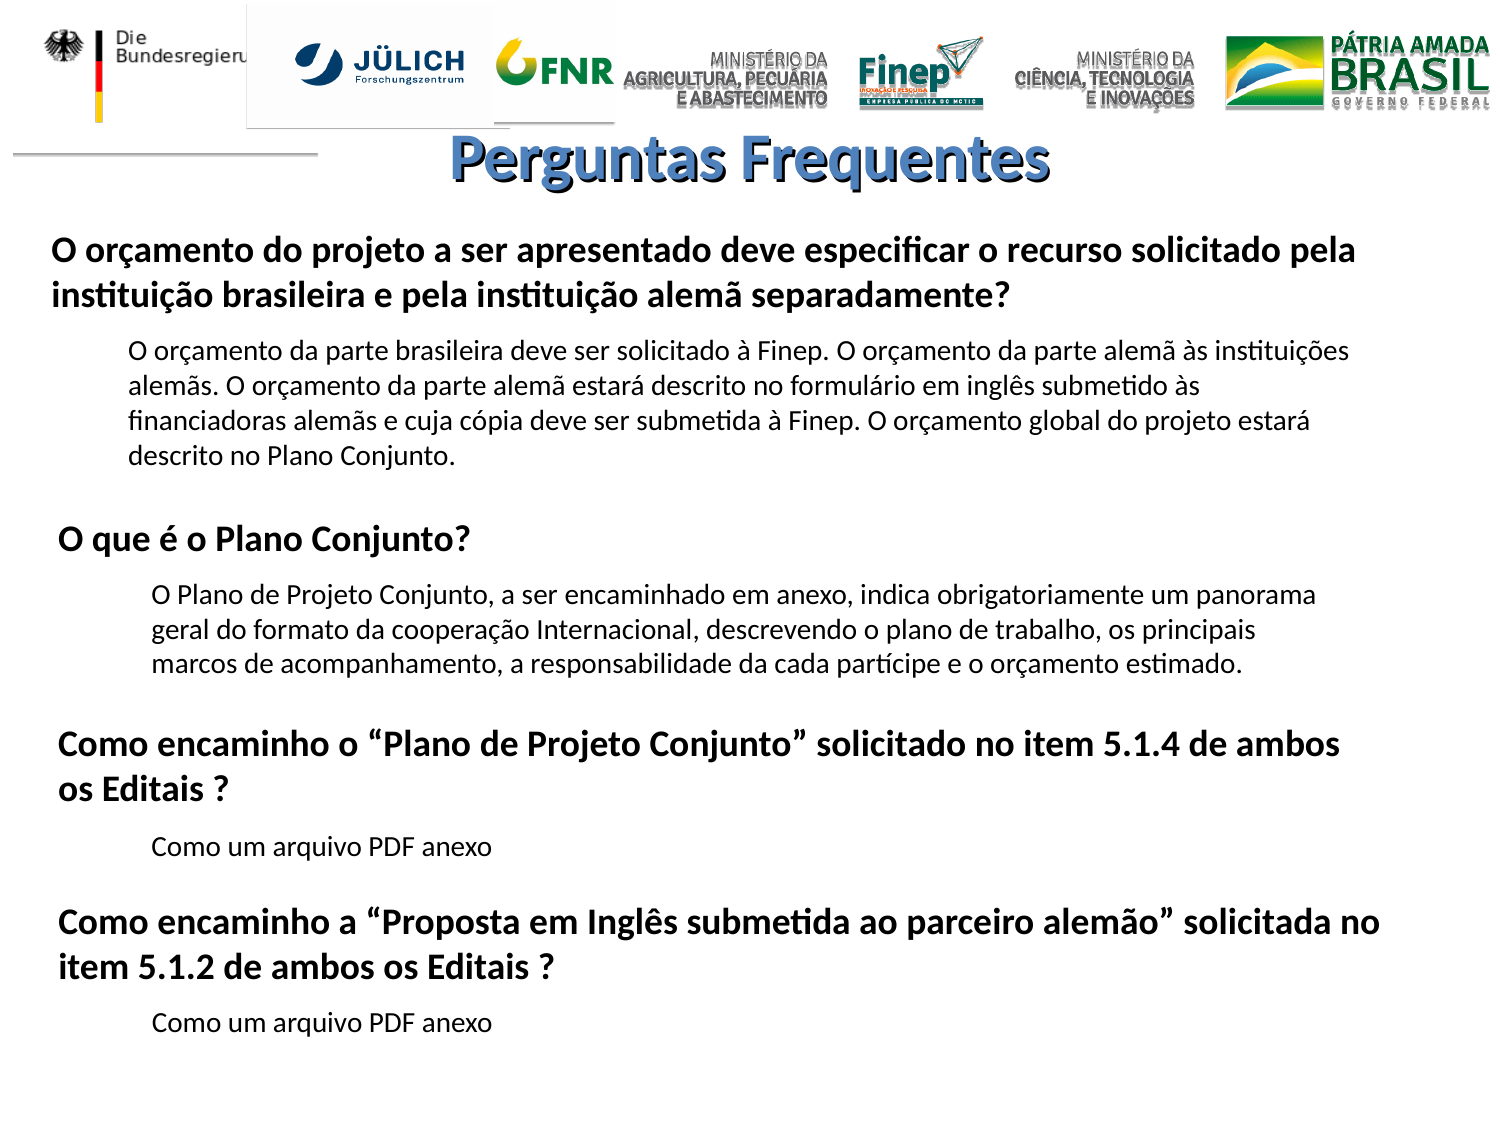

Perguntas Frequentes
O orçamento do projeto a ser apresentado deve especificar o recurso solicitado pela instituição brasileira e pela instituição alemã separadamente?
O orçamento da parte brasileira deve ser solicitado à Finep. O orçamento da parte alemã às instituições alemãs. O orçamento da parte alemã estará descrito no formulário em inglês submetido às financiadoras alemãs e cuja cópia deve ser submetida à Finep. O orçamento global do projeto estará descrito no Plano Conjunto.
O que é o Plano Conjunto?
O Plano de Projeto Conjunto, a ser encaminhado em anexo, indica obrigatoriamente um panorama geral do formato da cooperação Internacional, descrevendo o plano de trabalho, os principais marcos de acompanhamento, a responsabilidade da cada partícipe e o orçamento estimado.
Como encaminho o “Plano de Projeto Conjunto” solicitado no item 5.1.4 de ambos os Editais ?
Como um arquivo PDF anexo
Como encaminho a “Proposta em Inglês submetida ao parceiro alemão” solicitada no item 5.1.2 de ambos os Editais ?
Como um arquivo PDF anexo